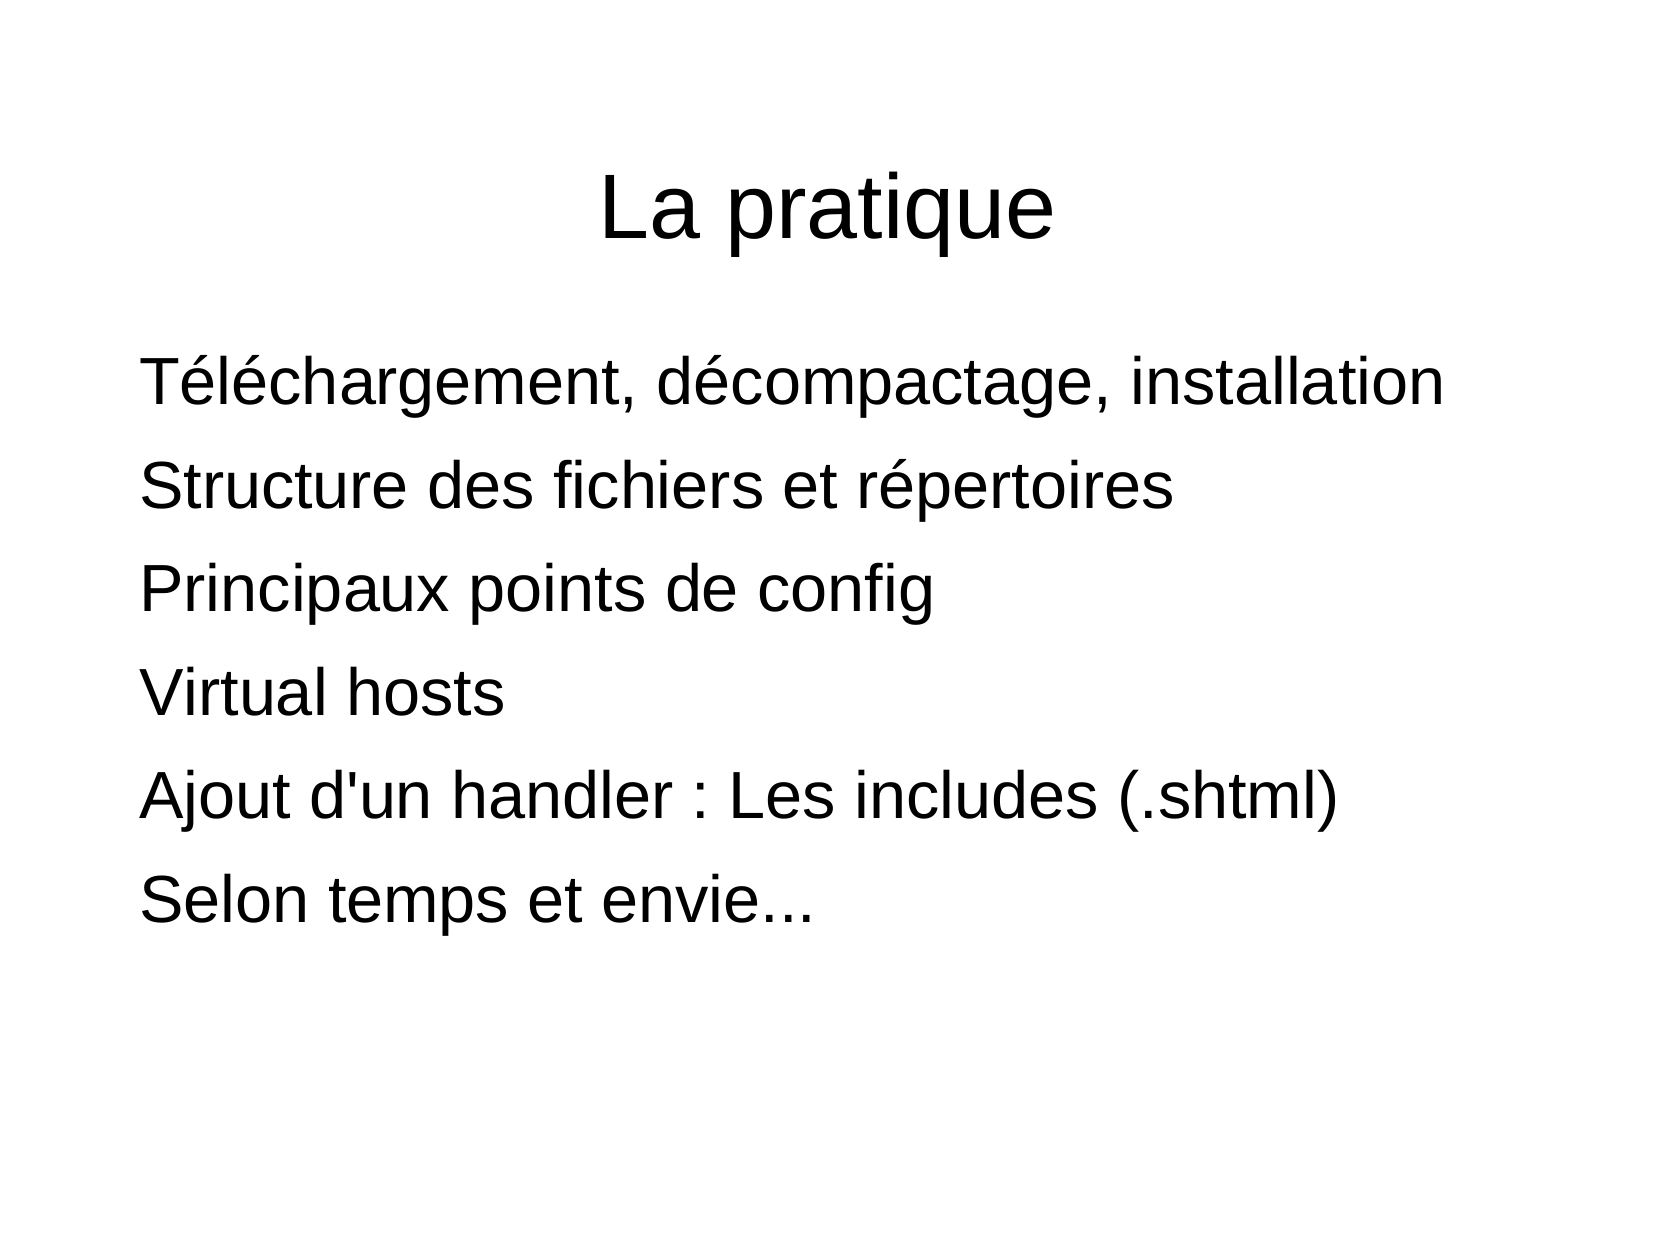

# La pratique
Téléchargement, décompactage, installation
Structure des fichiers et répertoires
Principaux points de config
Virtual hosts
Ajout d'un handler : Les includes (.shtml)
Selon temps et envie...